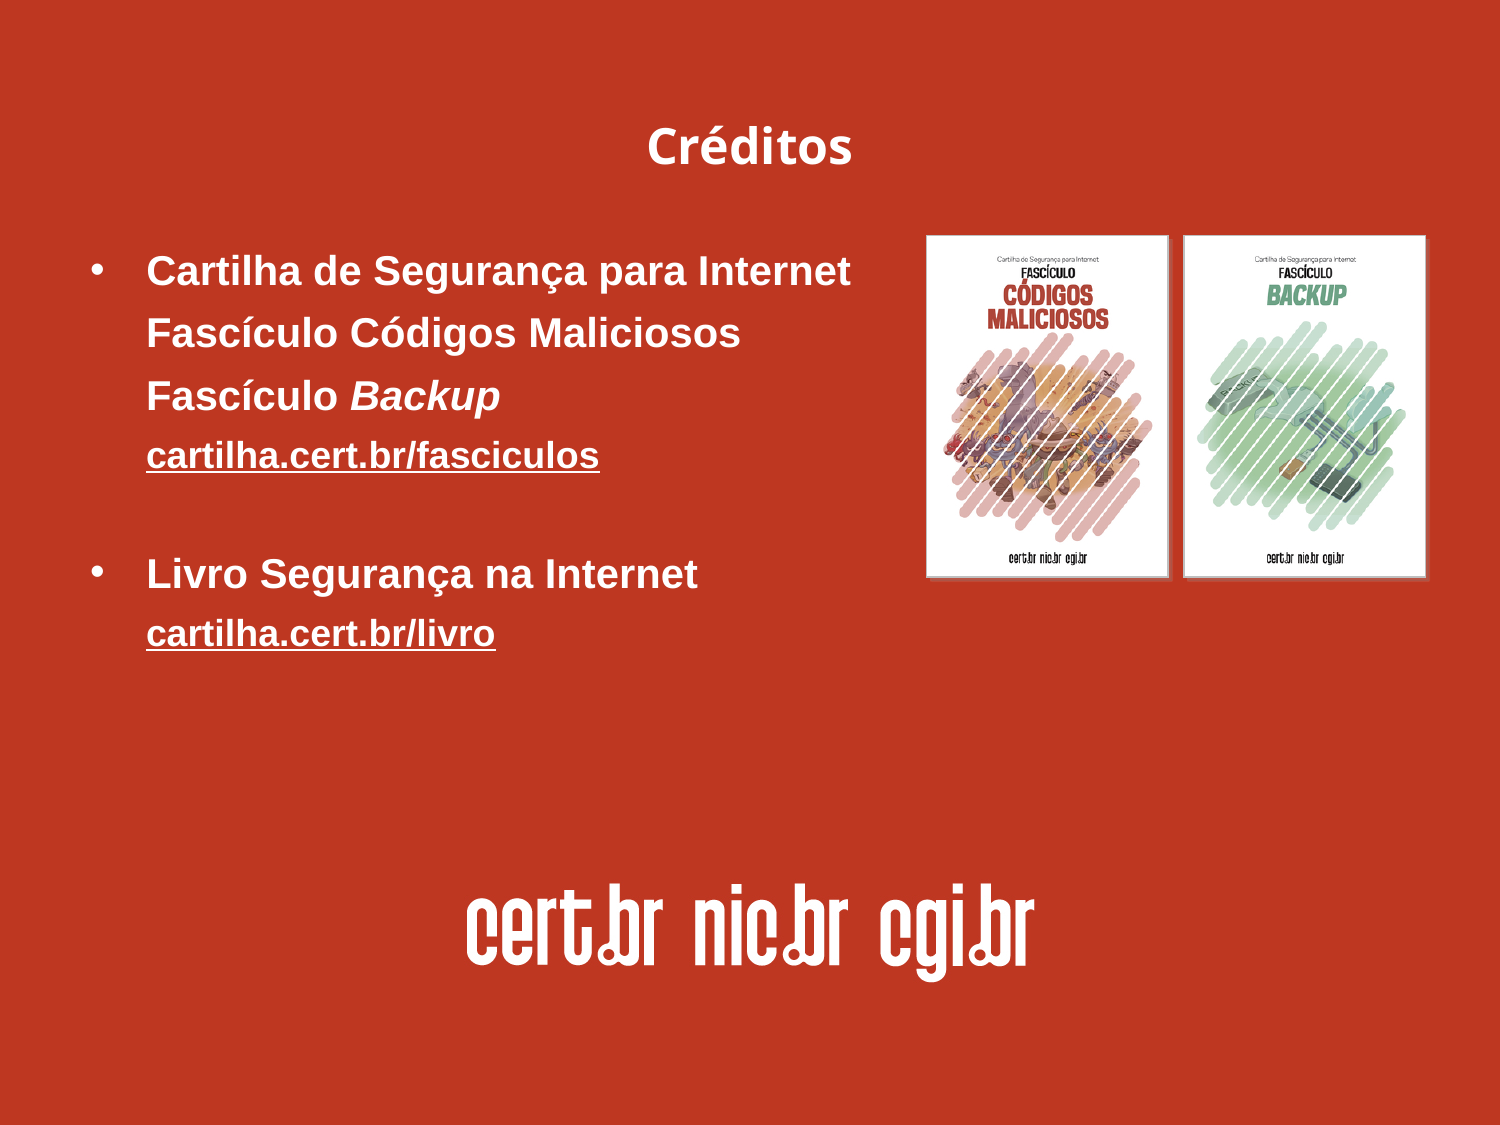

Créditos
# Cartilha de Segurança para Internet
Fascículo Códigos Maliciosos
Fascículo Backup
cartilha.cert.br/fasciculos
Livro Segurança na Internet
cartilha.cert.br/livro